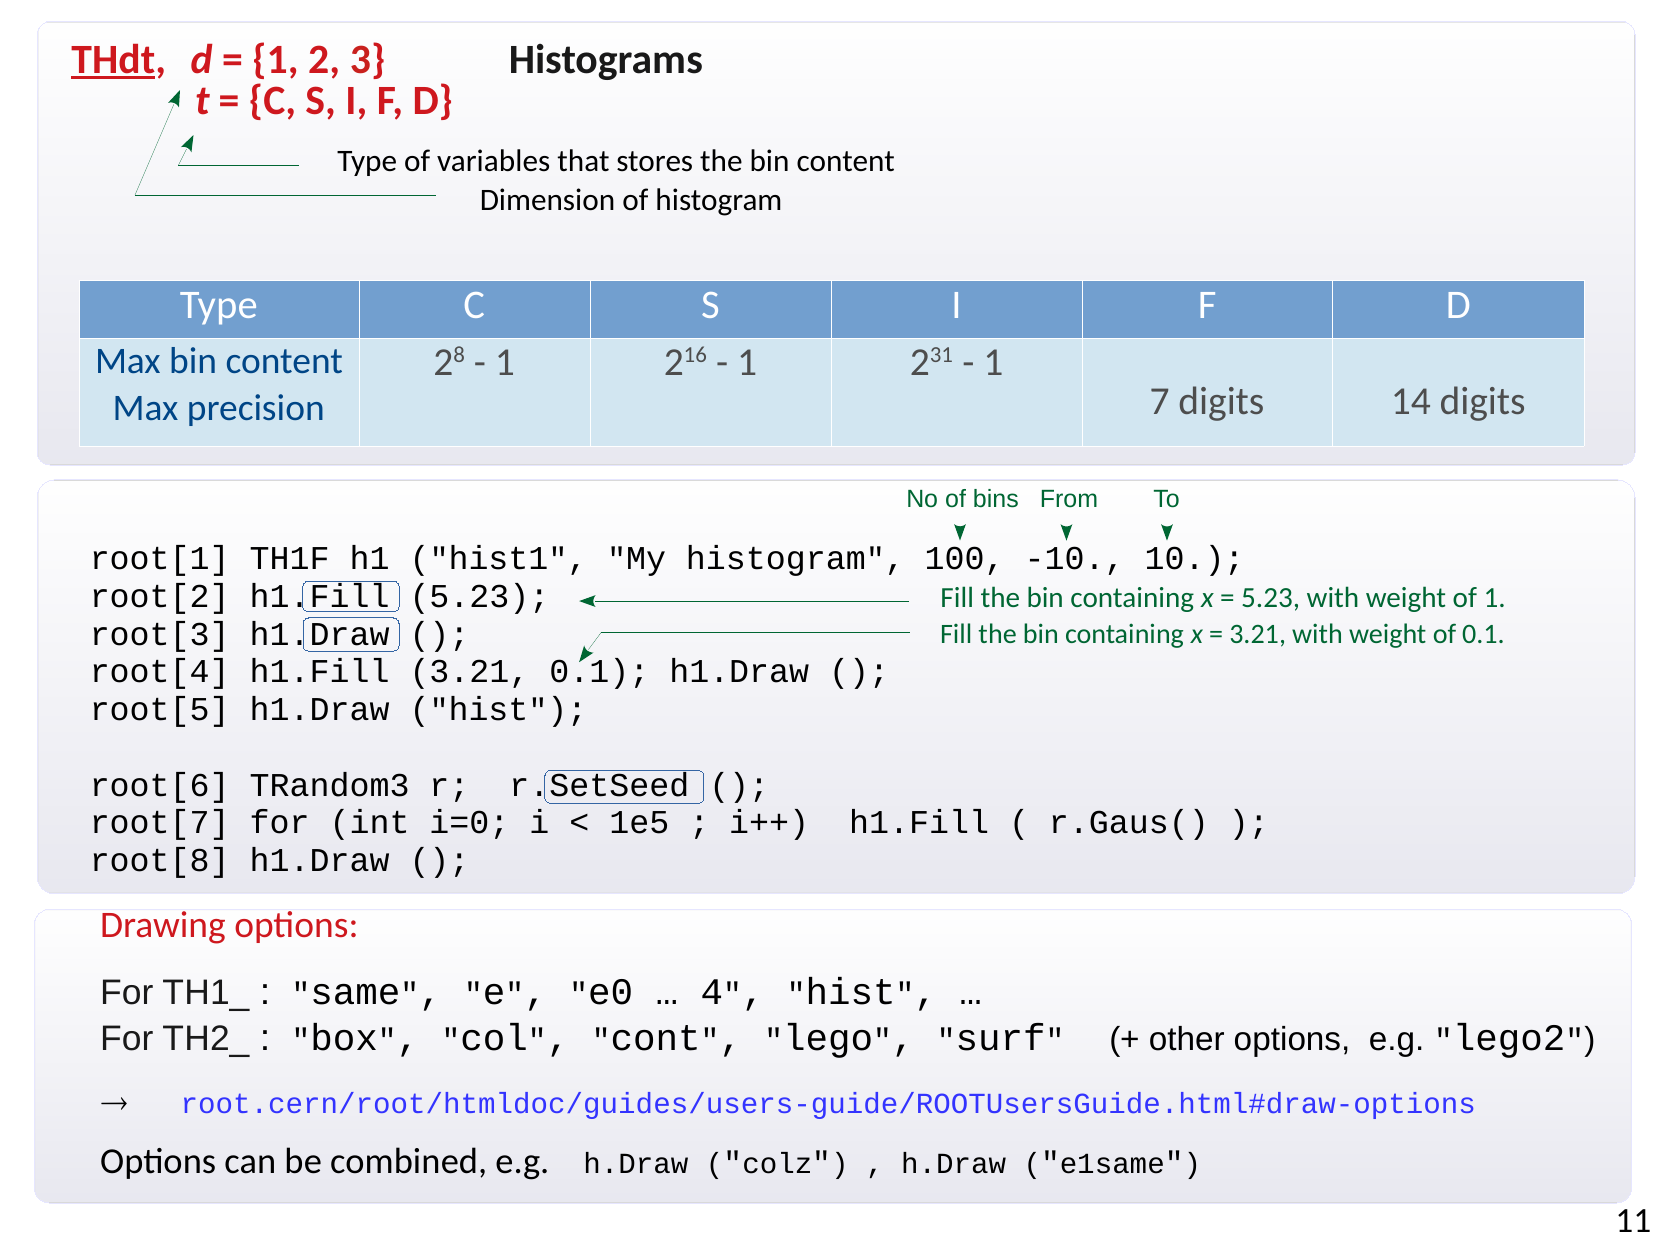

THdt, d = {1, 2, 3} Histograms
 t = {C, S, I, F, D}
Type of variables that stores the bin content
Dimension of histogram
| Type | C | S | I | F | D |
| --- | --- | --- | --- | --- | --- |
| Max bin content Max precision | 28 - 1 | 216 - 1 | 231 - 1 | 7 digits | 14 digits |
 No of bins From To
root[1] TH1F h1 ("hist1", "My histogram", 100, -10., 10.);
root[2] h1.Fill (5.23);
root[3] h1.Draw ();
root[4] h1.Fill (3.21, 0.1); h1.Draw ();
root[5] h1.Draw ("hist");
root[6] TRandom3 r; r.SetSeed ();
root[7] for (int i=0; i < 1e5 ; i++) h1.Fill ( r.Gaus() );
root[8] h1.Draw ();
Fill the bin containing x = 5.23, with weight of 1.
Fill the bin containing x = 3.21, with weight of 0.1.
Drawing options:
For TH1_ : "same", "e", "e0 … 4", "hist", …
For TH2_ : "box", "col", "cont", "lego", "surf" (+ other options, e.g. "lego2")
 root.cern/root/htmldoc/guides/users-guide/ROOTUsersGuide.html#draw-options
Options can be combined, e.g. h.Draw ("colz") , h.Draw ("e1same")